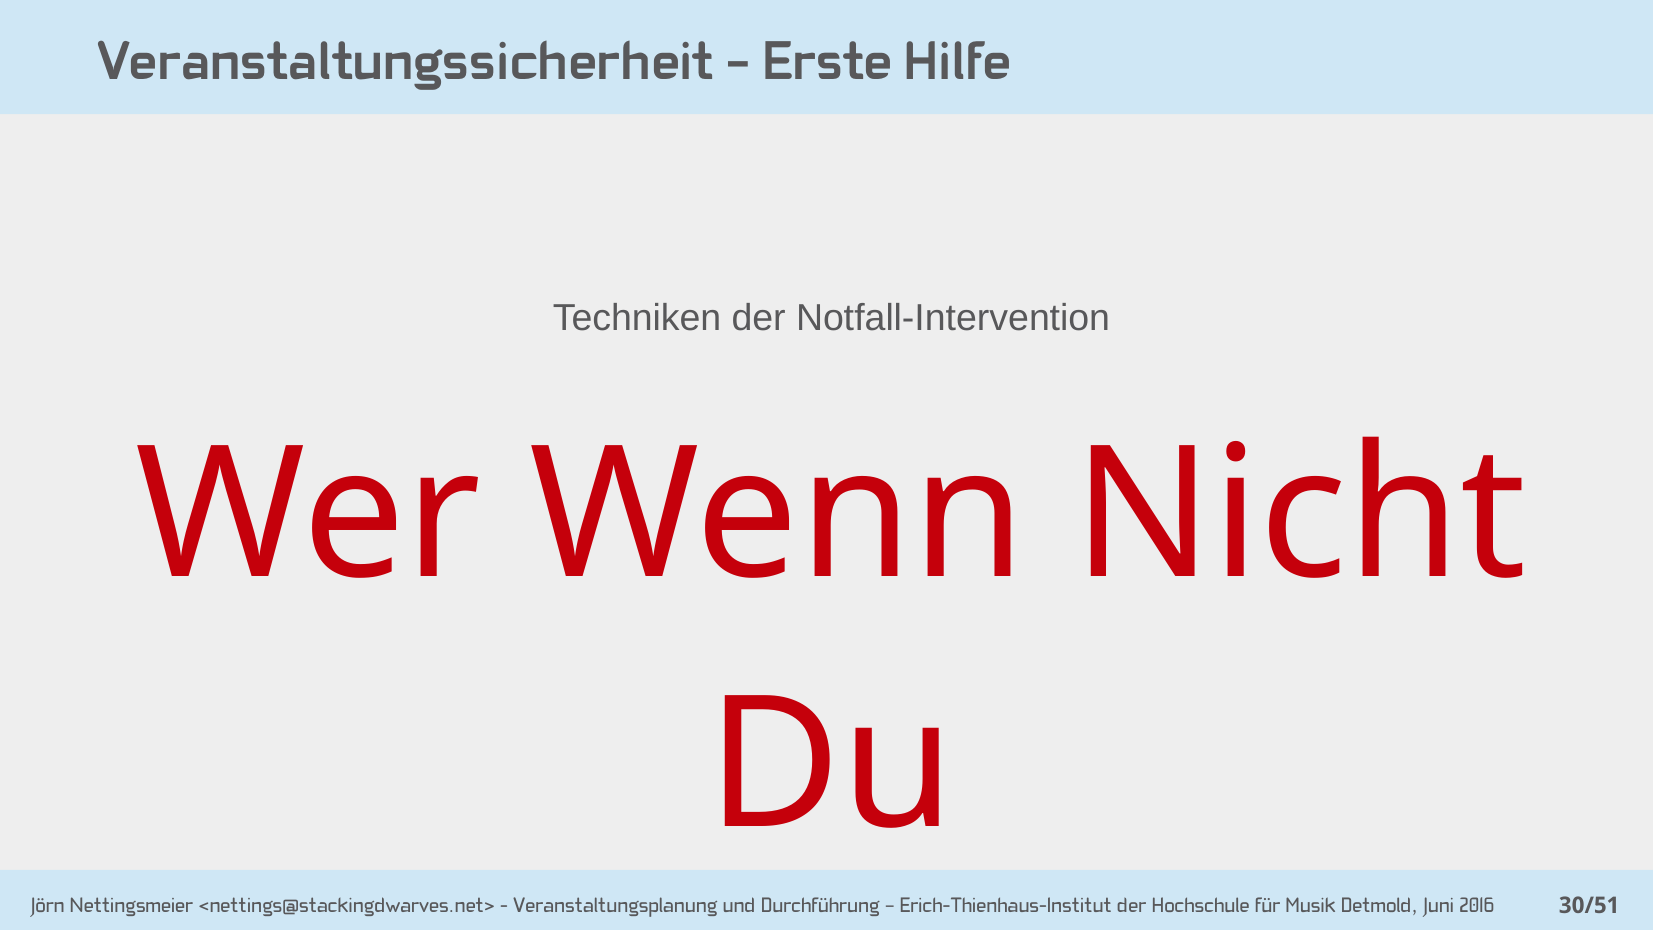

# Veranstaltungssicherheit – Erste Hilfe
Techniken der Notfall-Intervention
Wer Wenn Nicht Du